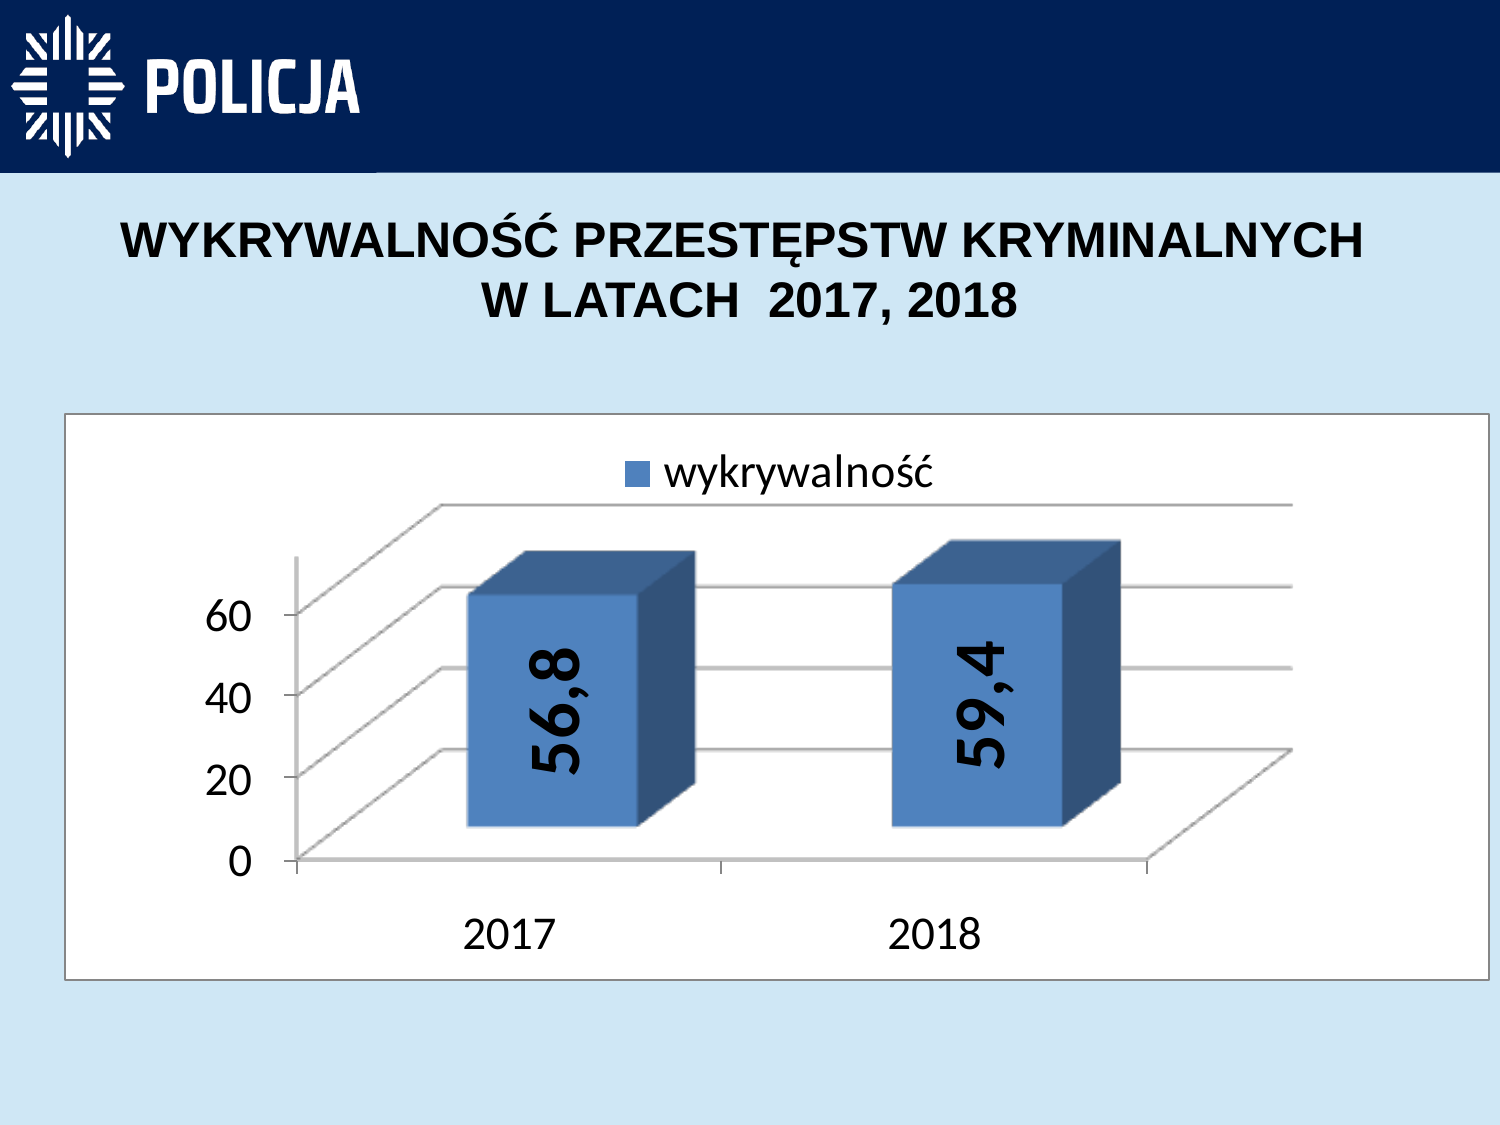

WYKRYWALNOŚĆ PRZESTĘPSTW KRYMINALNYCH
W LATACH 2017, 2018